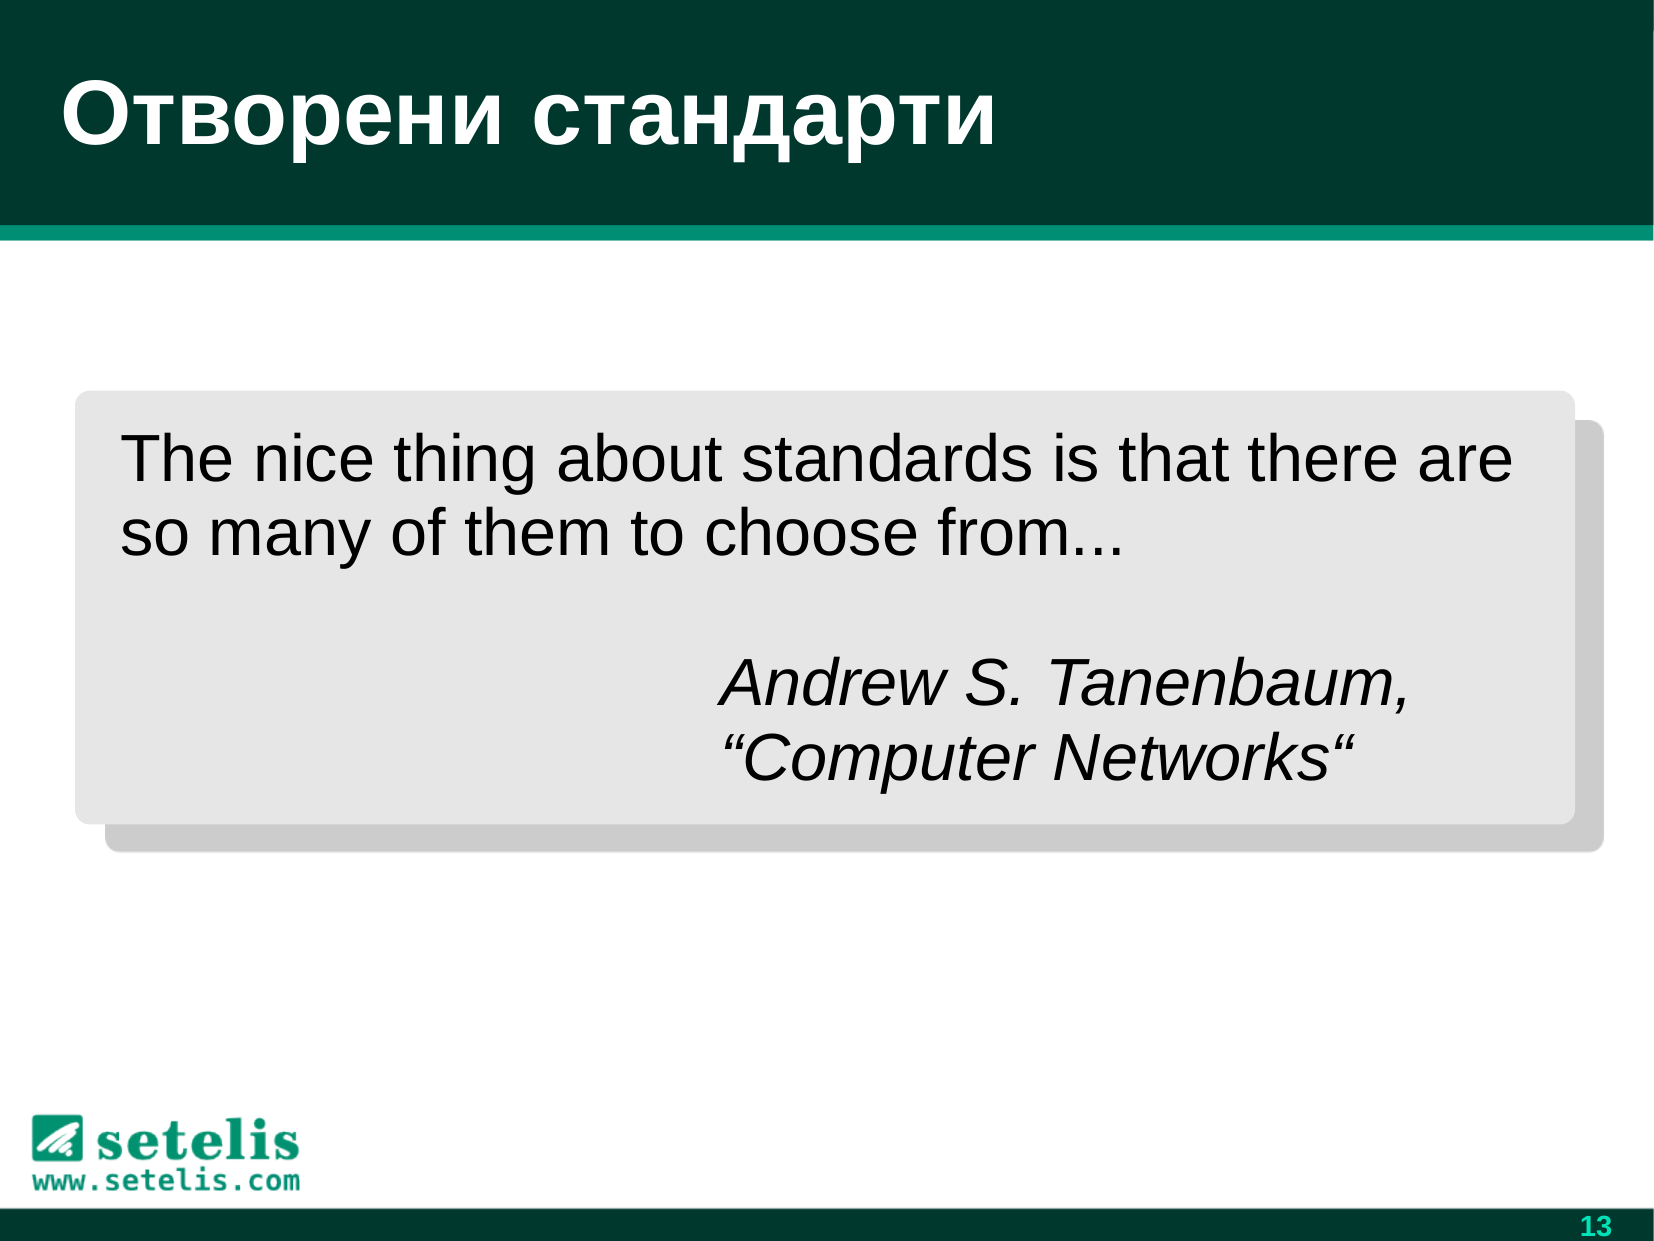

# Отворени стандарти
The nice thing about standards is that there are so many of them to choose from...
								Andrew S. Tanenbaum,
								“Computer Networks“
13